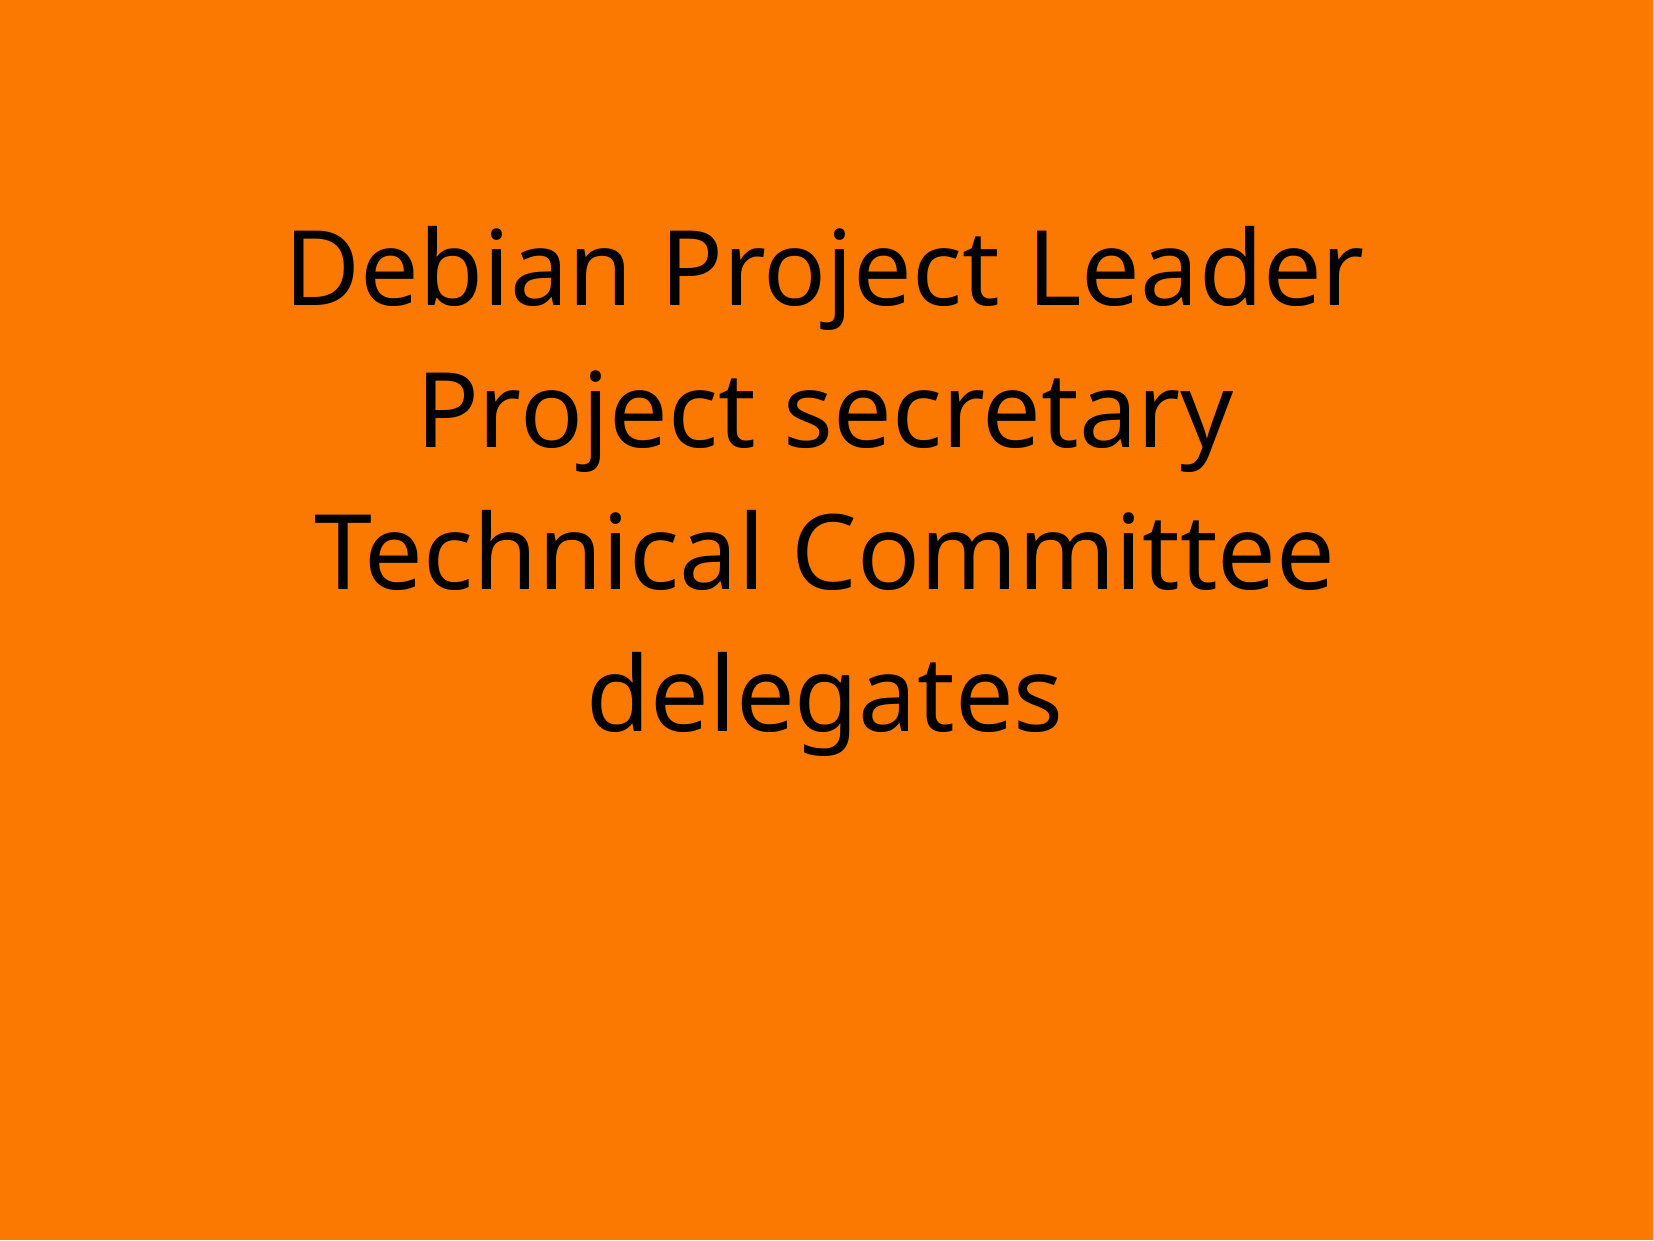

Debian Project Leader
Project secretary
Technical Committee
delegates